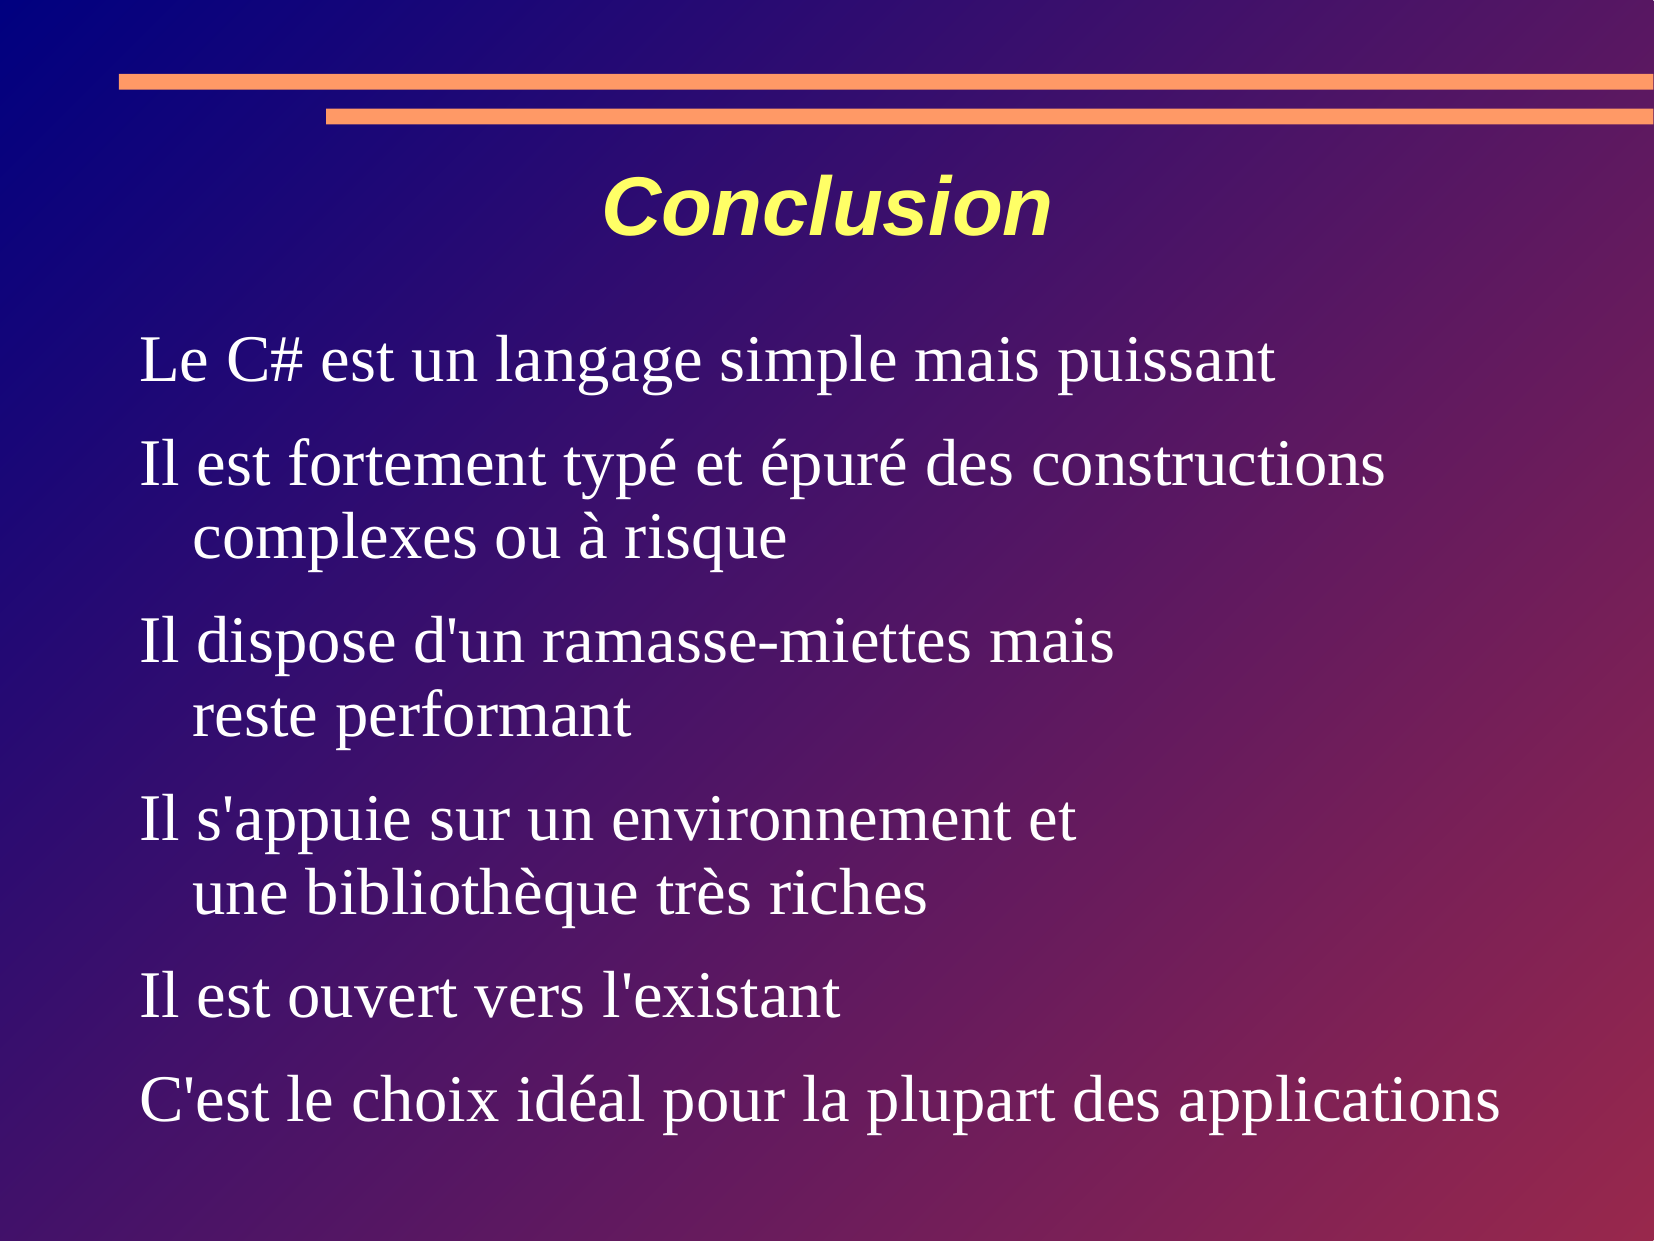

# Conclusion
Le C# est un langage simple mais puissant
Il est fortement typé et épuré des constructions complexes ou à risque
Il dispose d'un ramasse-miettes mais
reste performant
Il s'appuie sur un environnement et
une bibliothèque très riches
Il est ouvert vers l'existant
C'est le choix idéal pour la plupart des applications